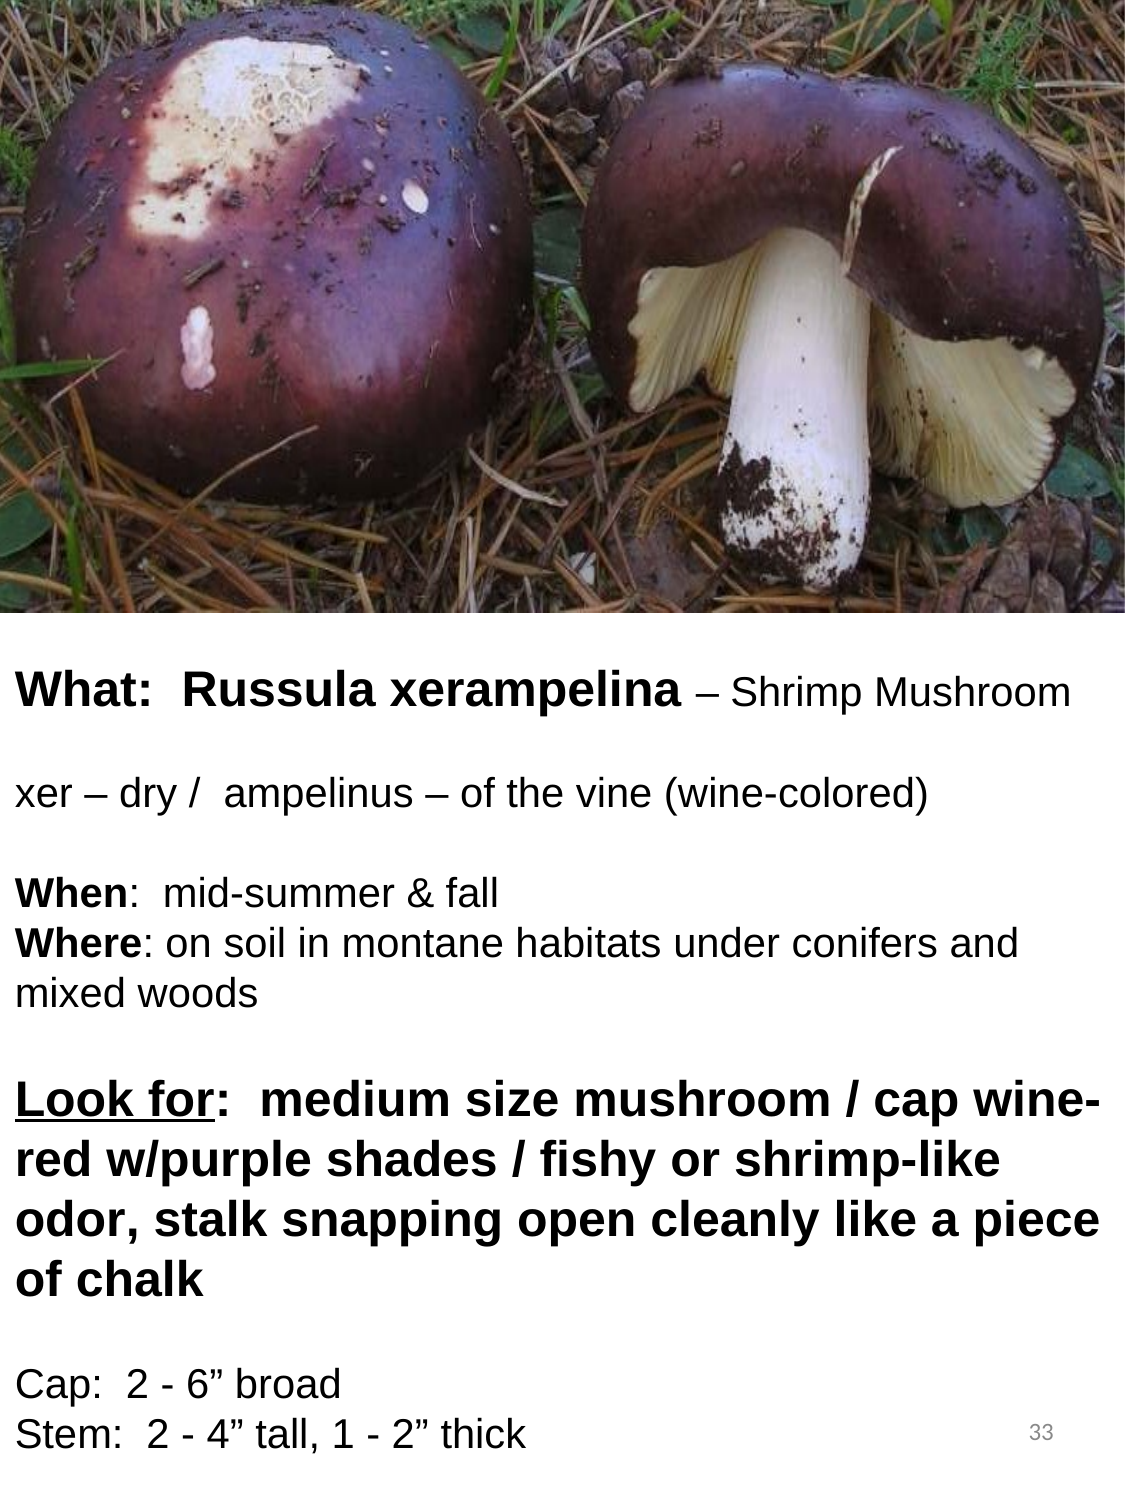

What: Russula xerampelina – Shrimp Mushroom
xer – dry / ampelinus – of the vine (wine-colored)
When: mid-summer & fall
Where: on soil in montane habitats under conifers and mixed woods
Look for: medium size mushroom / cap wine-red w/purple shades / fishy or shrimp-like odor, stalk snapping open cleanly like a piece of chalk
Cap: 2 - 6” broad
Stem: 2 - 4” tall, 1 - 2” thick